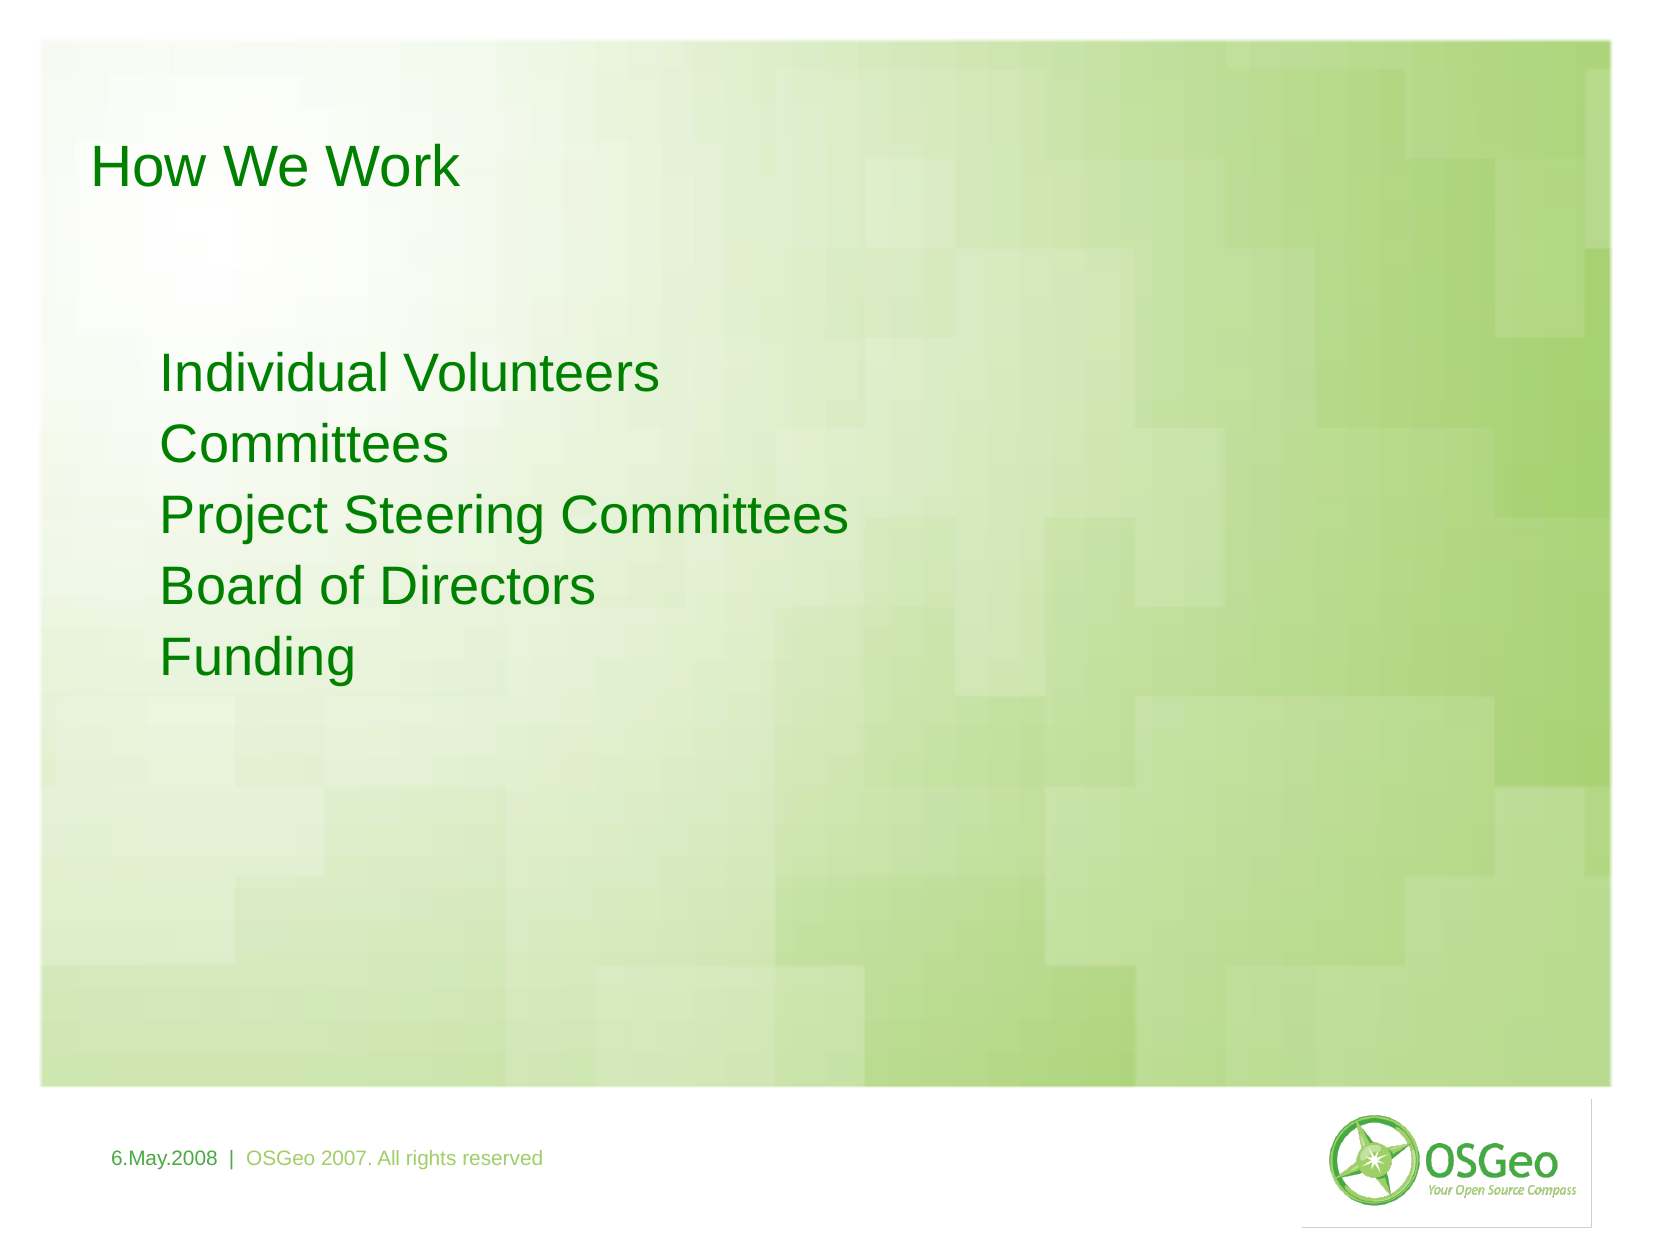

How We Work
 Individual Volunteers
 Committees
 Project Steering Committees
 Board of Directors
 Funding